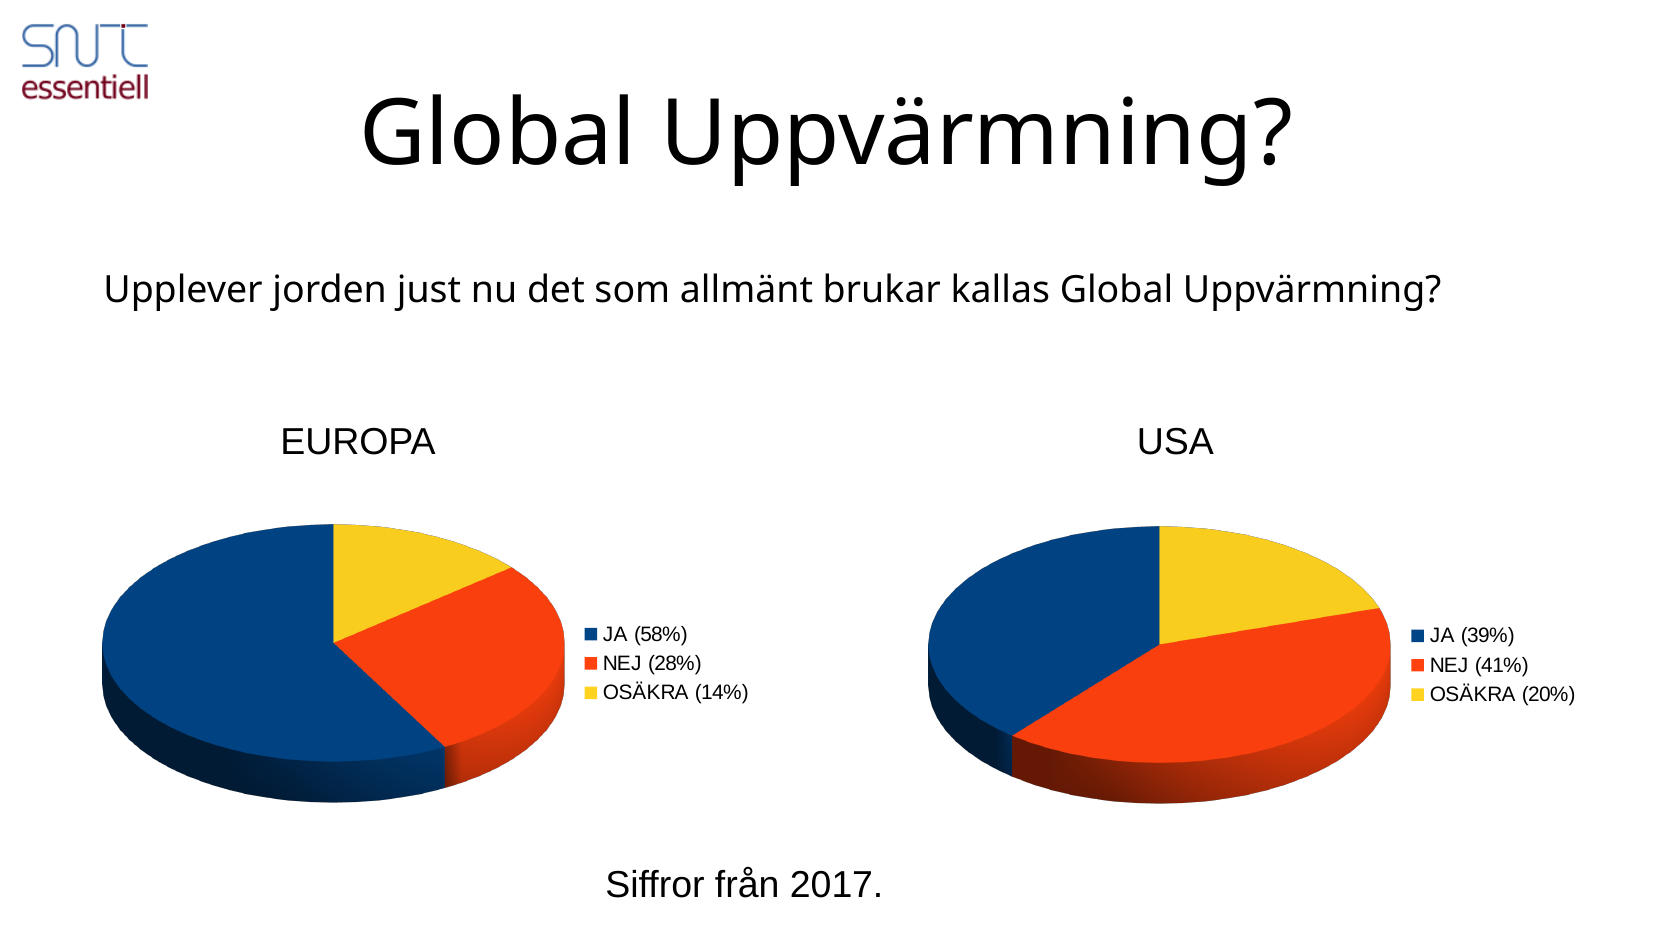

# Global Uppvärmning?
Upplever jorden just nu det som allmänt brukar kallas Global Uppvärmning?
EUROPA
USA
[unsupported chart]
[unsupported chart]
Siffror från 2017.